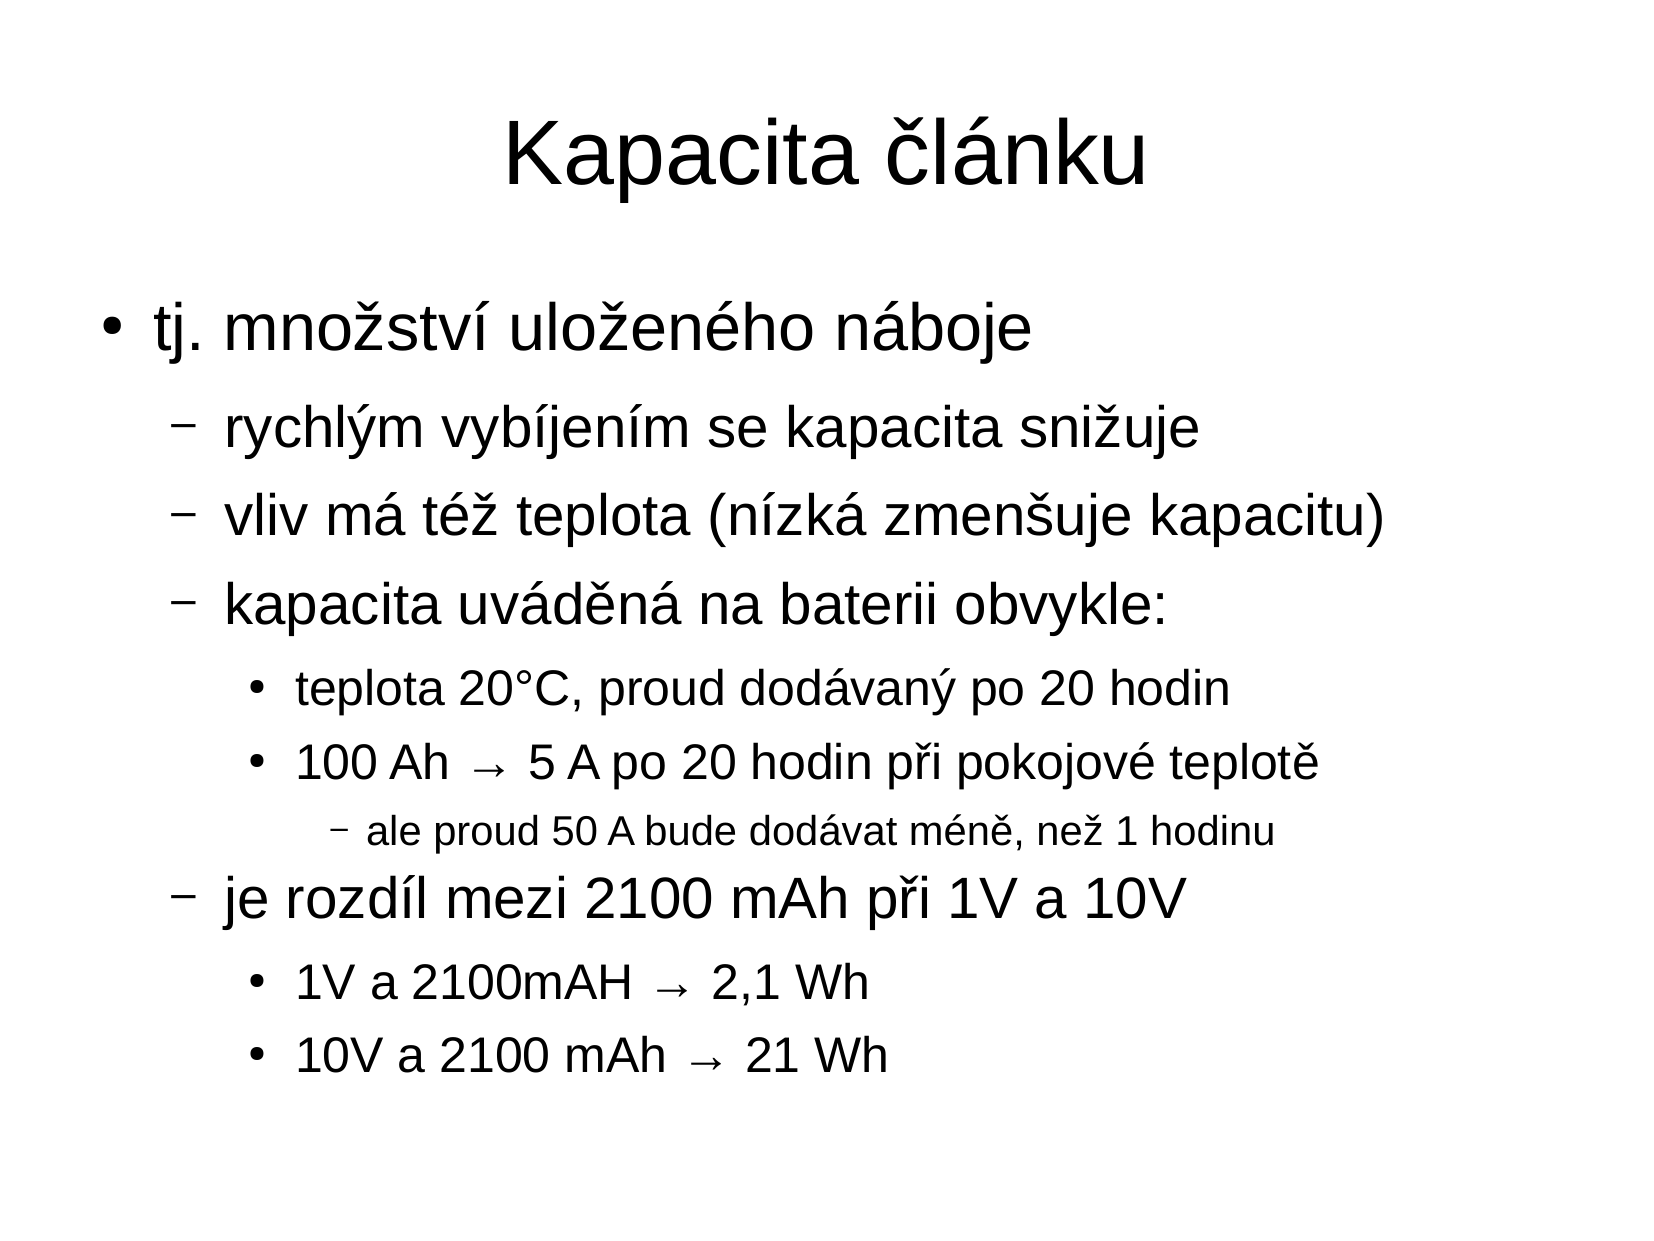

# Kapacita článku
tj. množství uloženého náboje
rychlým vybíjením se kapacita snižuje
vliv má též teplota (nízká zmenšuje kapacitu)
kapacita uváděná na baterii obvykle:
teplota 20°C, proud dodávaný po 20 hodin
100 Ah → 5 A po 20 hodin při pokojové teplotě
ale proud 50 A bude dodávat méně, než 1 hodinu
je rozdíl mezi 2100 mAh při 1V a 10V
1V a 2100mAH → 2,1 Wh
10V a 2100 mAh → 21 Wh